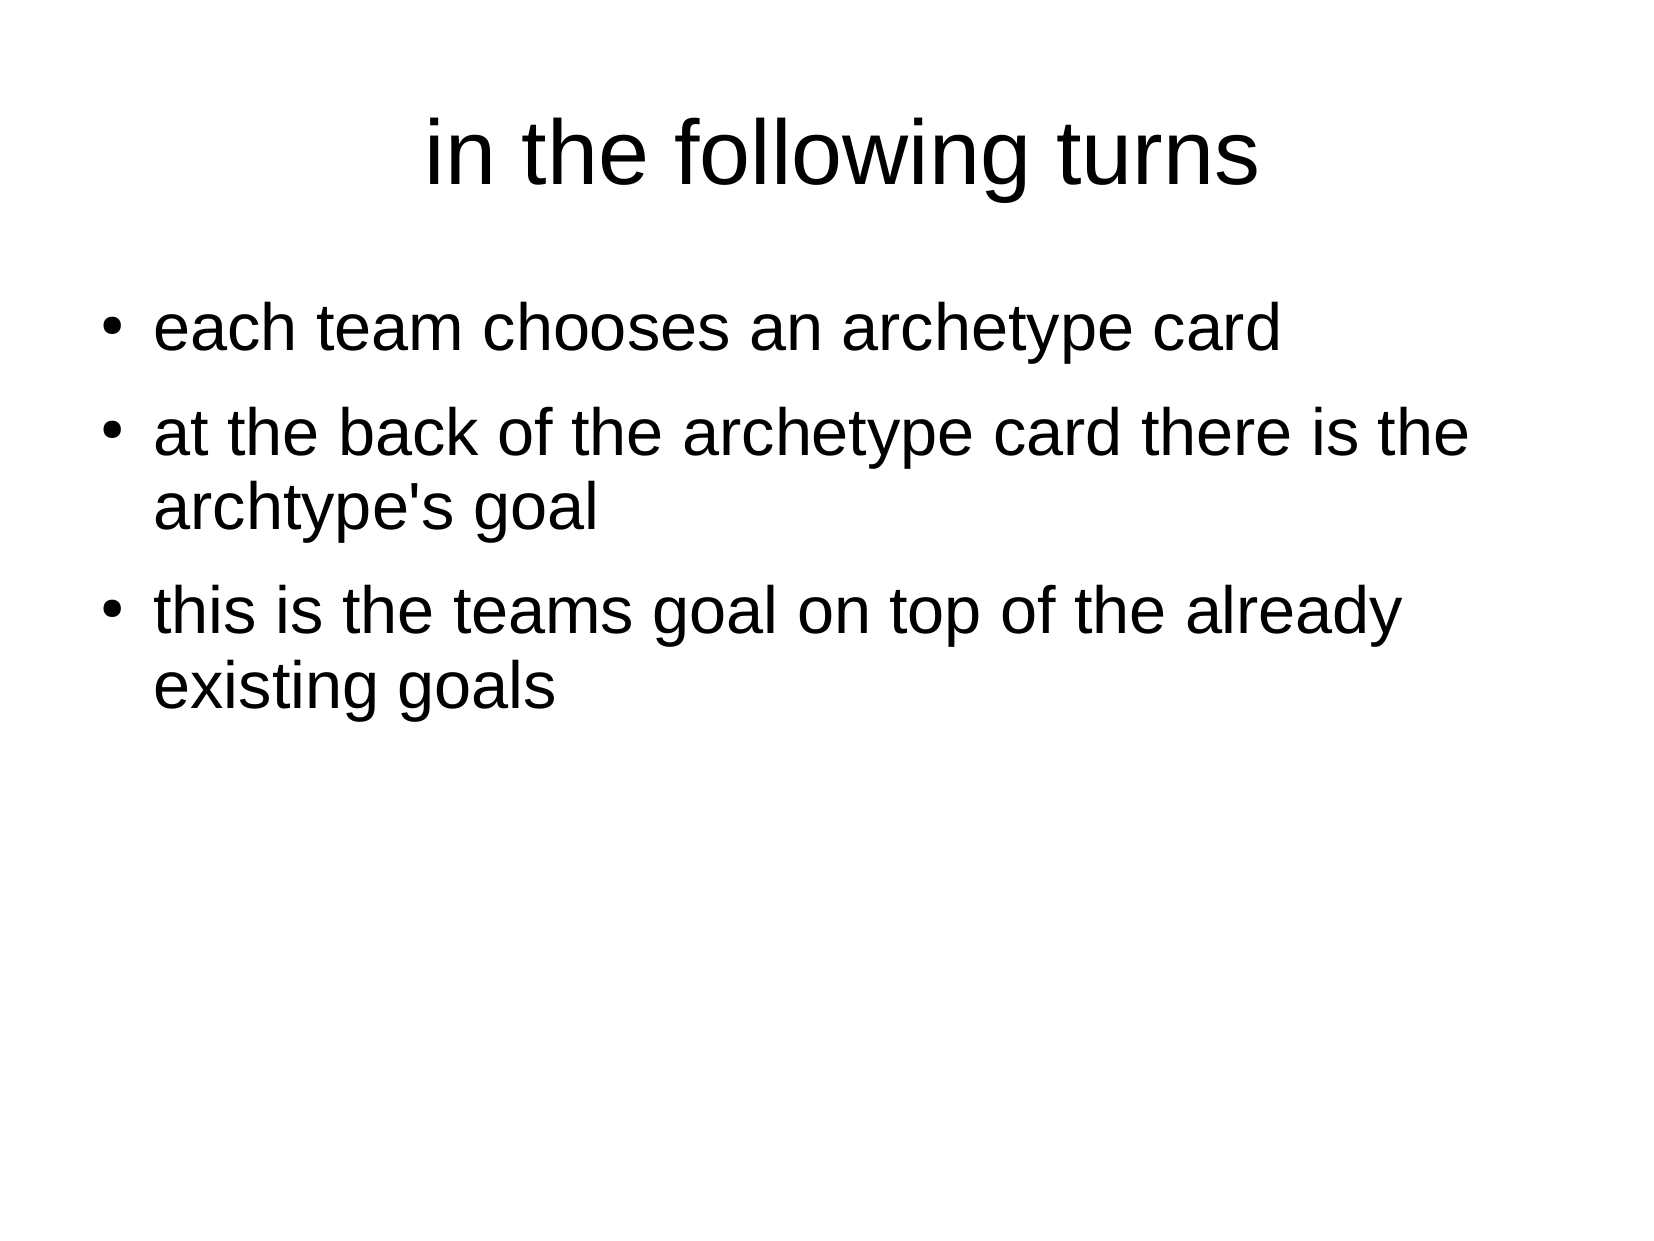

# in the following turns
each team chooses an archetype card
at the back of the archetype card there is the archtype's goal
this is the teams goal on top of the already existing goals